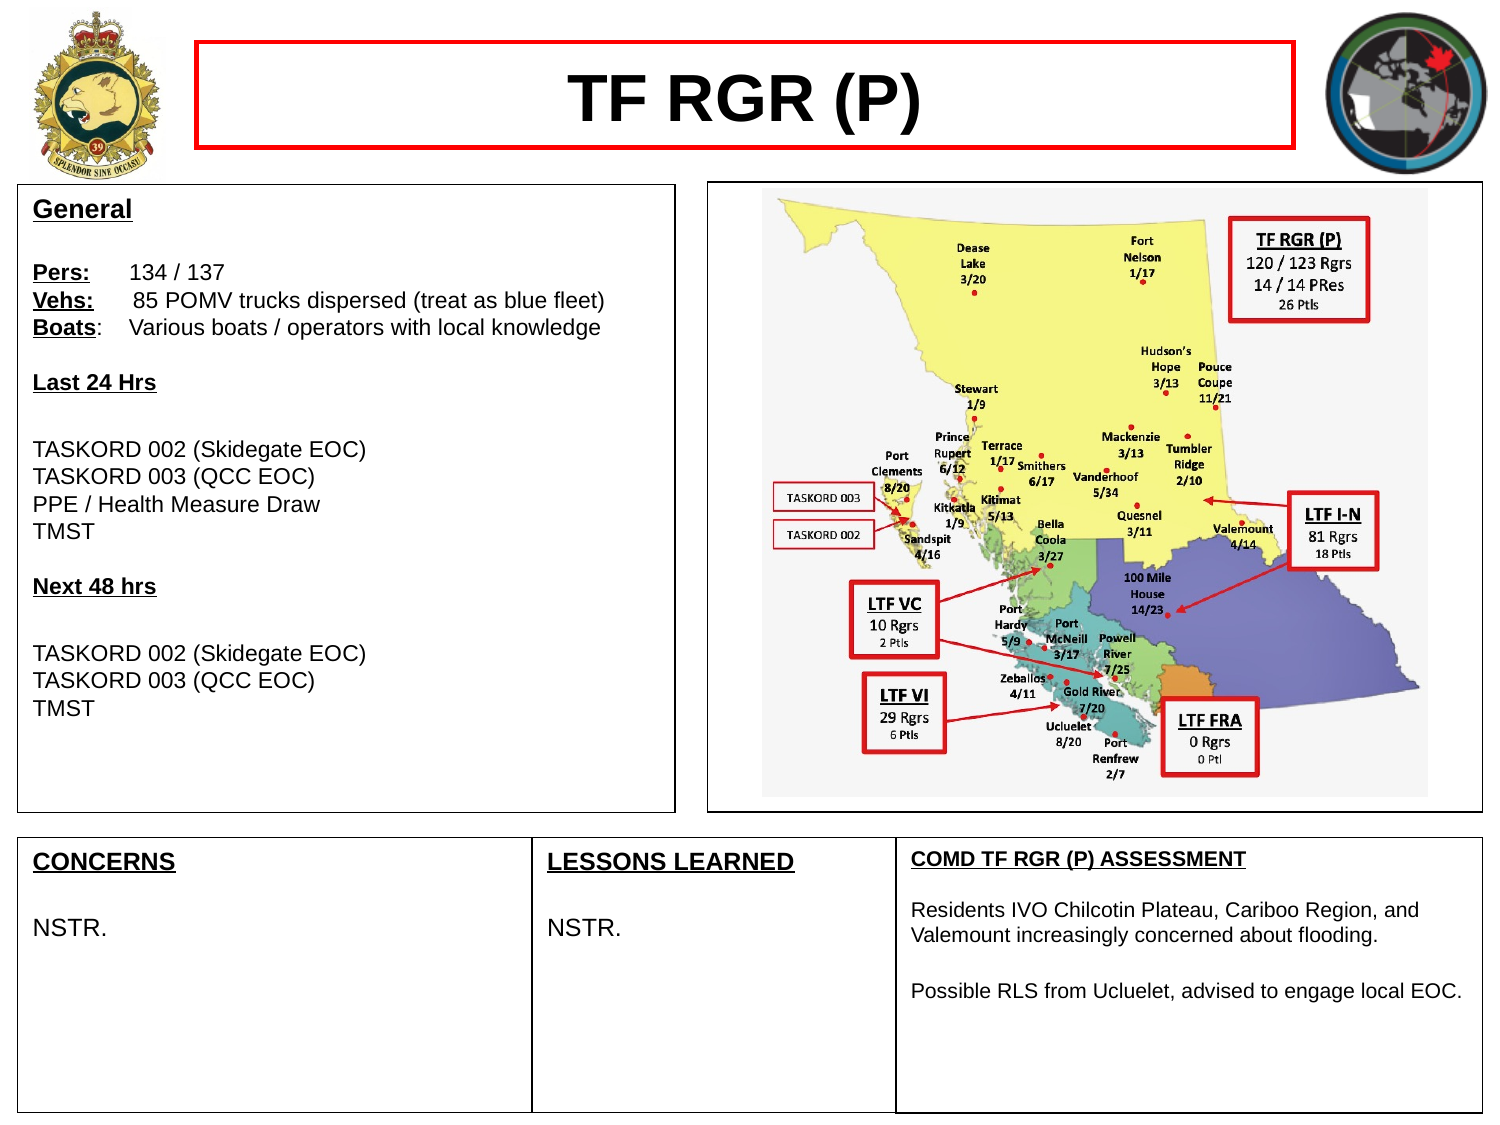

# TF RGR (P)
General
Pers: 134 / 137
Vehs: 85 POMV trucks dispersed (treat as blue fleet)
Boats: Various boats / operators with local knowledge
Last 24 Hrs
TASKORD 002 (Skidegate EOC)
TASKORD 003 (QCC EOC)
PPE / Health Measure Draw
TMST
Next 48 hrs
TASKORD 002 (Skidegate EOC)
TASKORD 003 (QCC EOC)
TMST
CONCERNS
NSTR.
LESSONS LEARNED
NSTR.
COMD TF RGR (P) ASSESSMENT
Residents IVO Chilcotin Plateau, Cariboo Region, and Valemount increasingly concerned about flooding.
Possible RLS from Ucluelet, advised to engage local EOC.